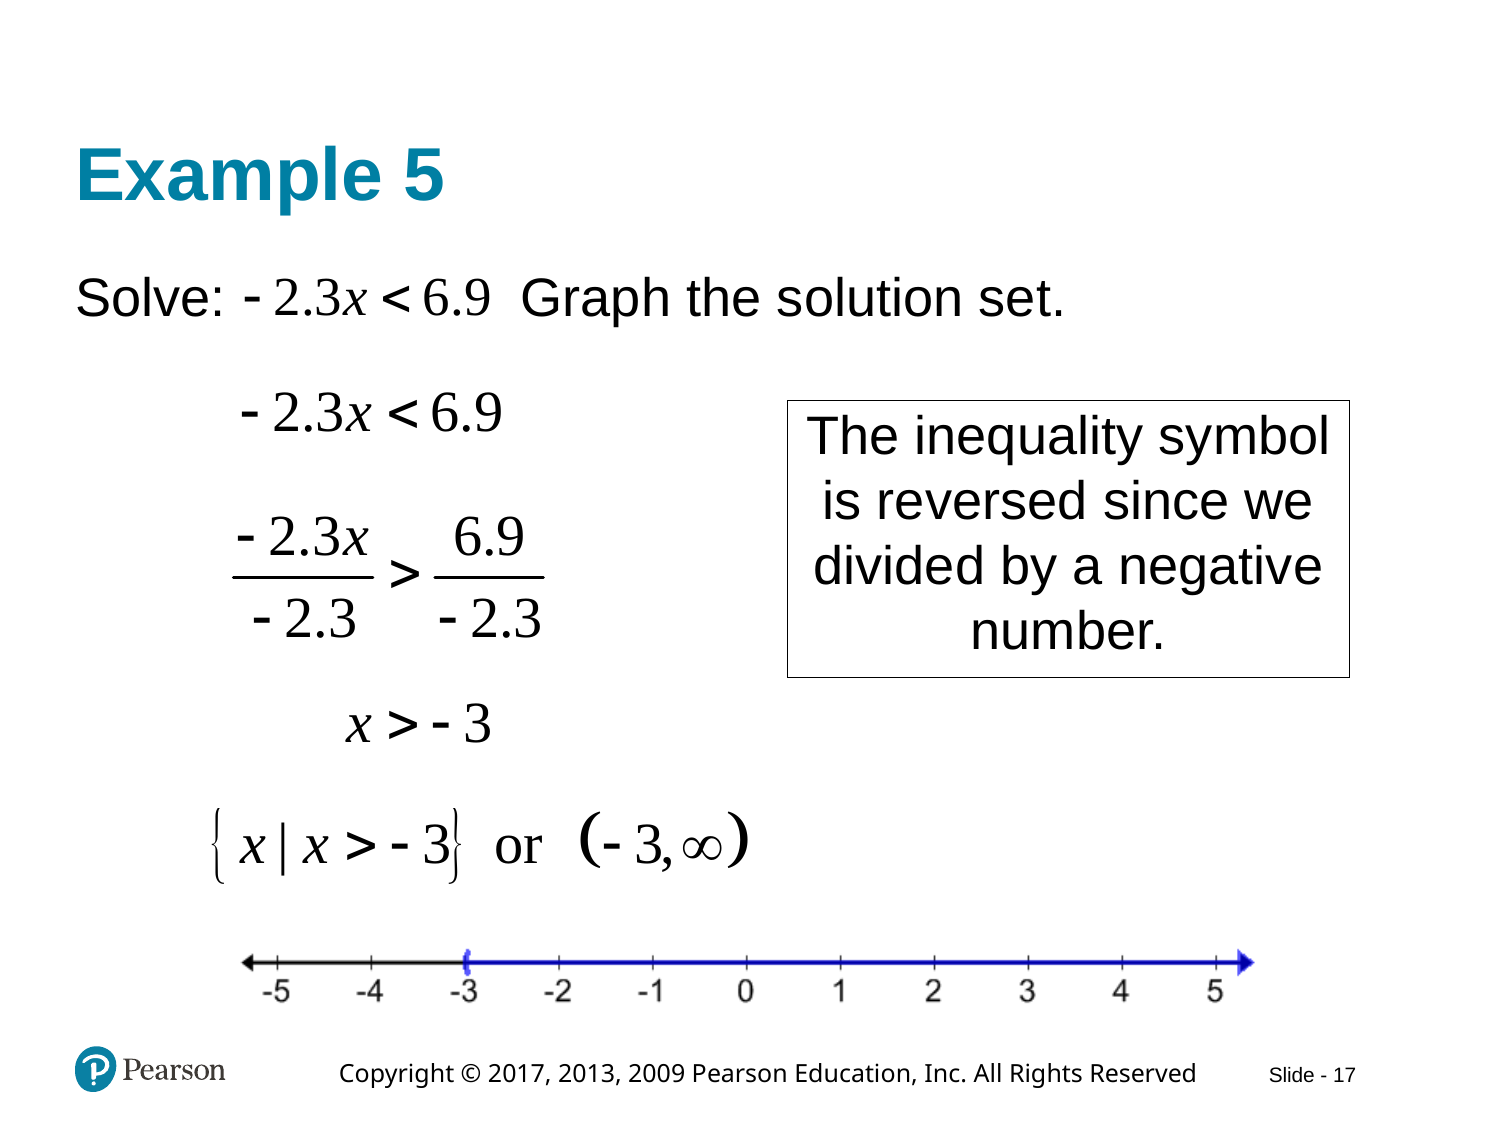

# Example 5
Solve:
Graph the solution set.
The inequality symbol is reversed since we divided by a negative number.